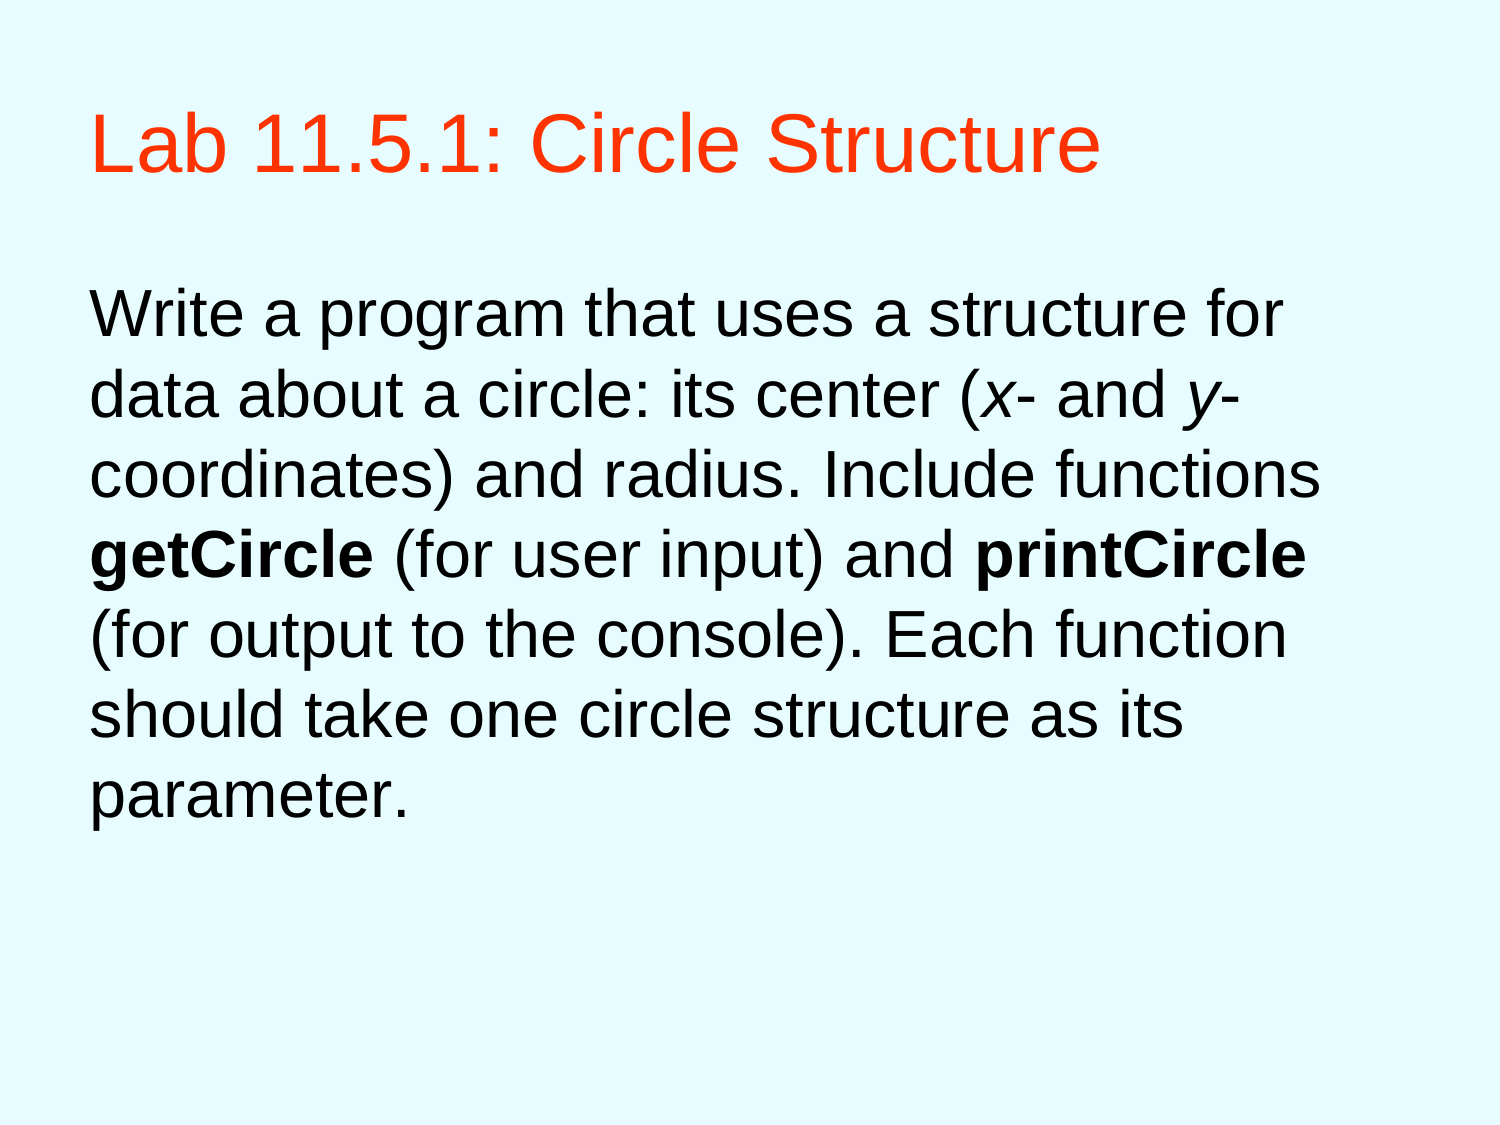

# Lab 11.5.1: Circle Structure
Write a program that uses a structure for data about a circle: its center (x- and y-coordinates) and radius. Include functions getCircle (for user input) and printCircle (for output to the console). Each function should take one circle structure as its parameter.